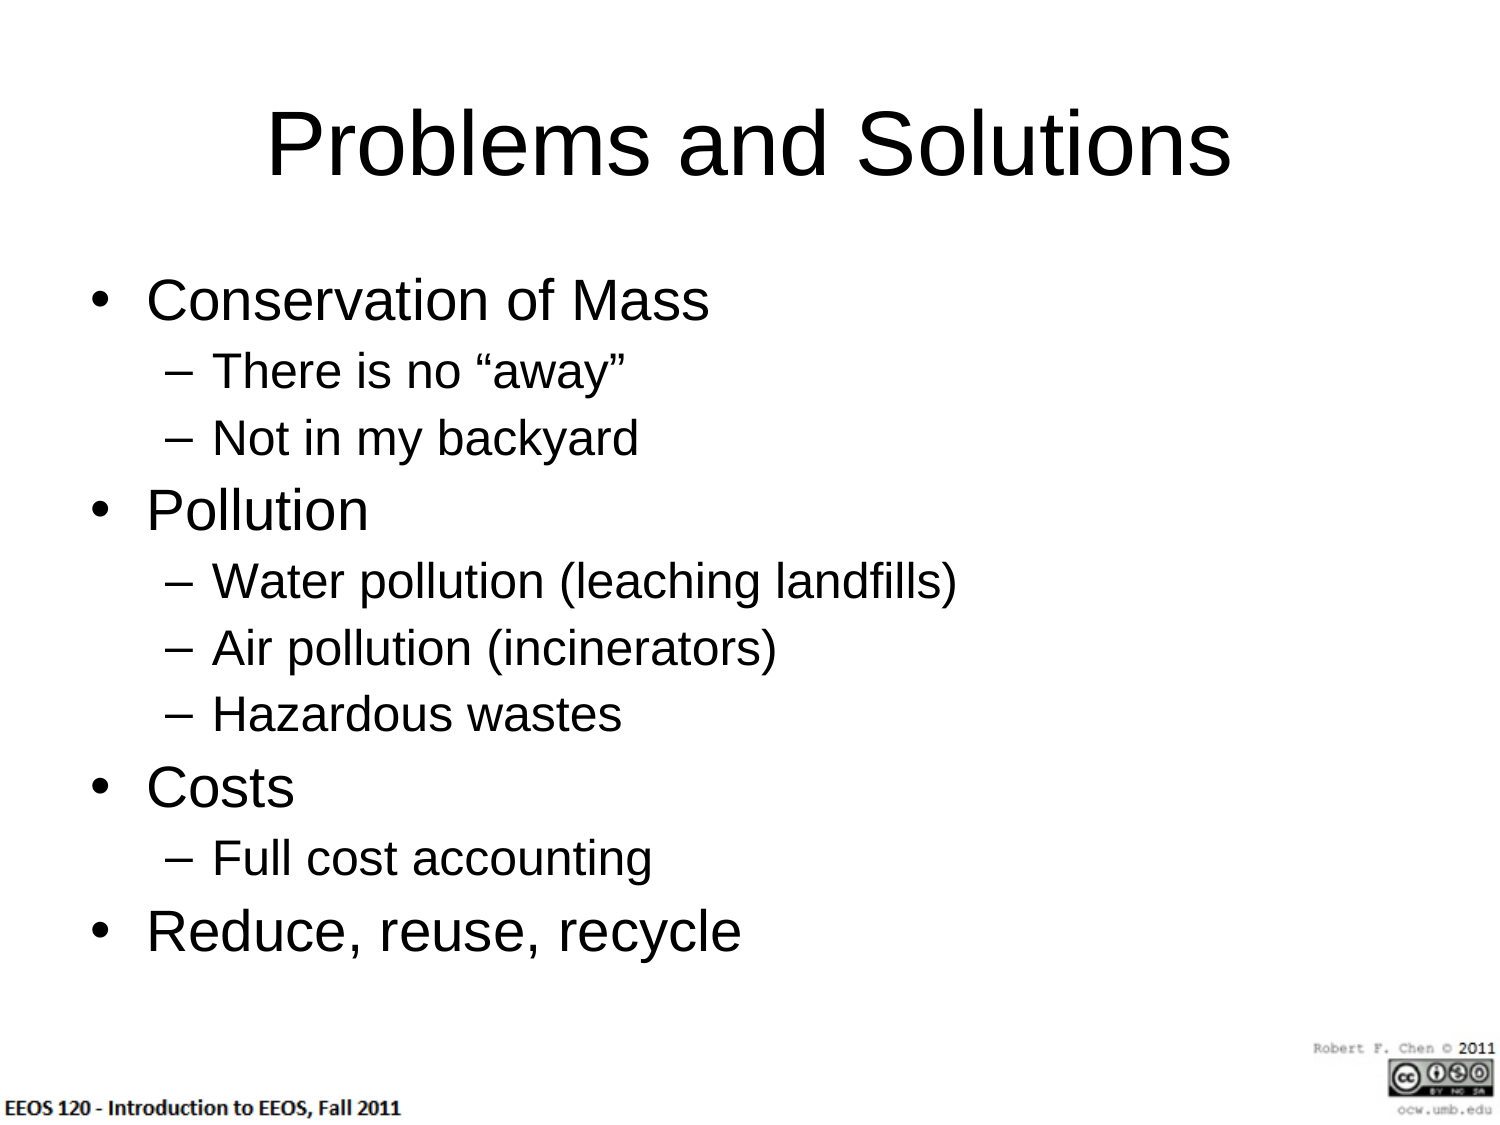

# Problems and Solutions
Conservation of Mass
There is no “away”
Not in my backyard
Pollution
Water pollution (leaching landfills)
Air pollution (incinerators)
Hazardous wastes
Costs
Full cost accounting
Reduce, reuse, recycle